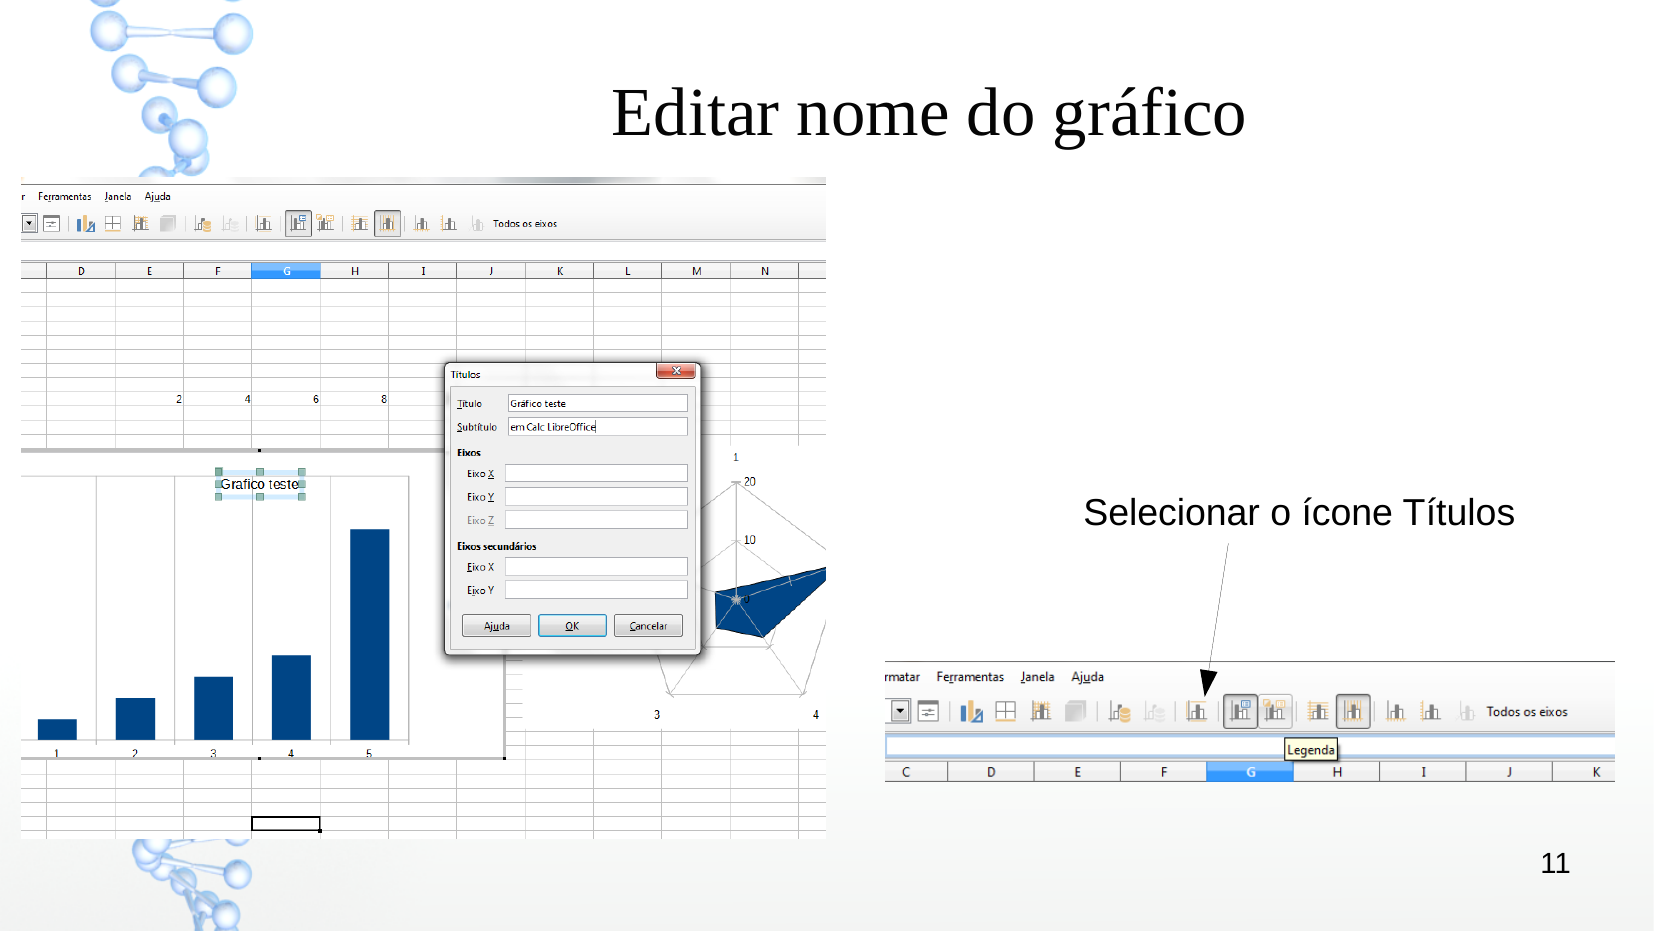

# Editar nome do gráfico
Selecionar o ícone Títulos
11